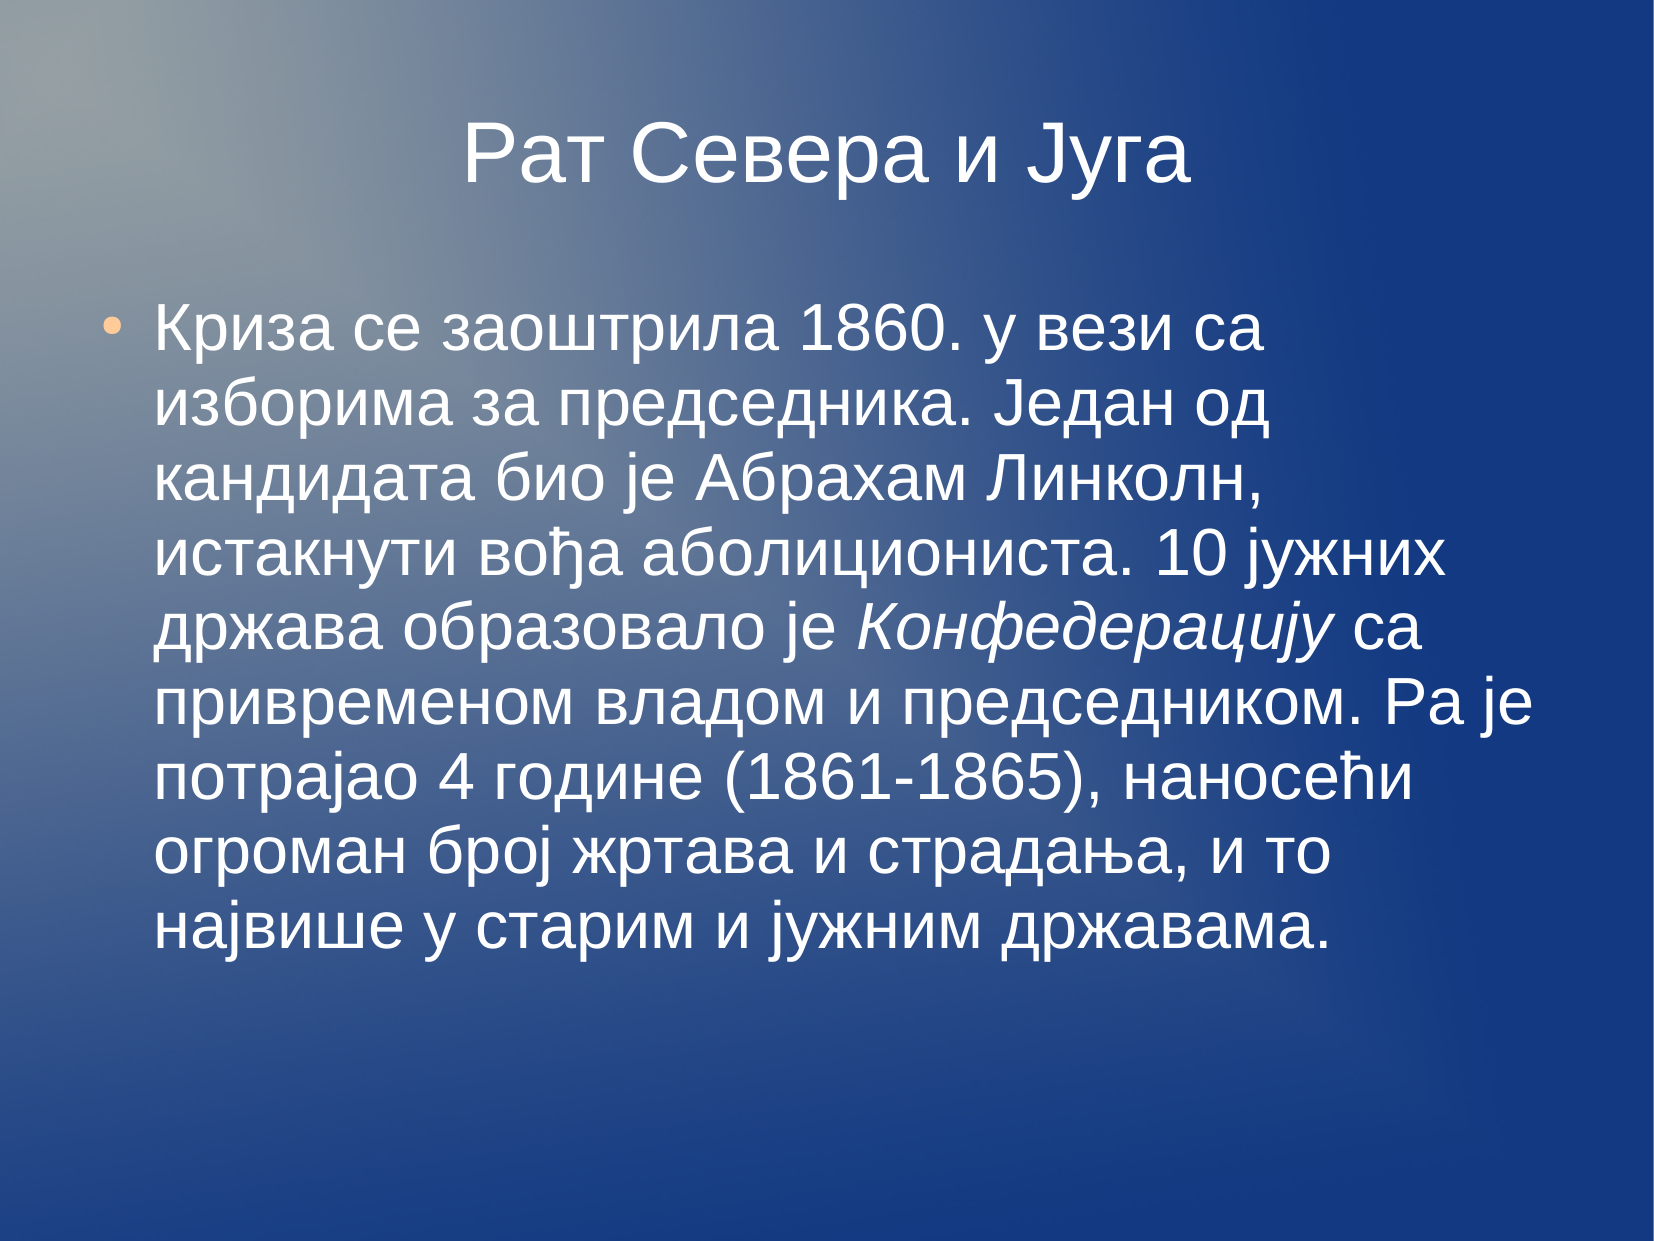

# Рат Севера и Југа
Криза се заоштрила 1860. у вези са изборима за председника. Један од кандидата био је Абрахам Линколн, истакнути вођа аболициониста. 10 јужних држава образовало је Конфедерацију са привременом владом и председником. Ра је потрајао 4 године (1861-1865), наносећи огроман број жртава и страдања, и то највише у старим и јужним државама.